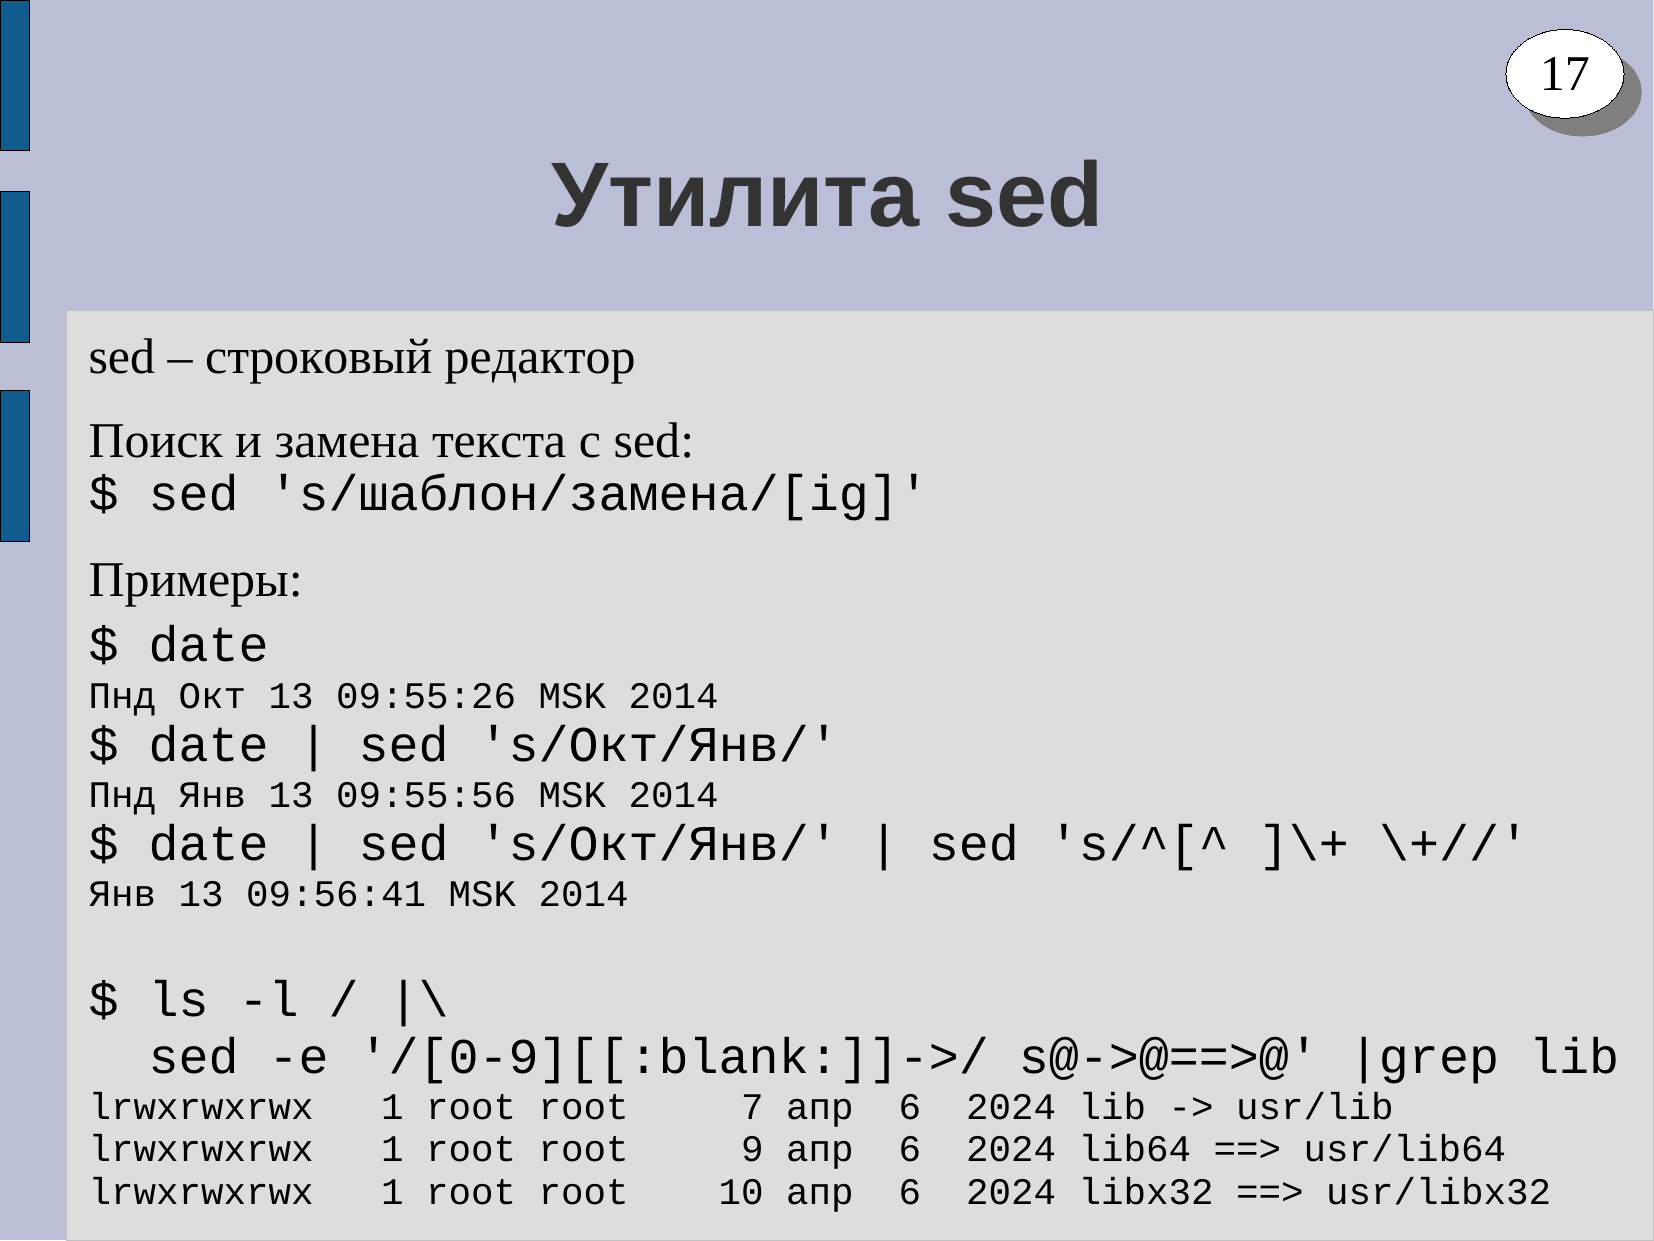

17
# Утилита sed
sed – строковый редактор
Поиск и замена текста с sed:
$ sed 's/шаблон/замена/[ig]'
Примеры:
$ date
Пнд Окт 13 09:55:26 MSK 2014
$ date | sed 's/Окт/Янв/'
Пнд Янв 13 09:55:56 MSK 2014
$ date | sed 's/Окт/Янв/' | sed 's/^[^ ]\+ \+//'
Янв 13 09:56:41 MSK 2014
$ ls -l / |\
 sed -e '/[0-9][[:blank:]]->/ s@->@==>@' |grep lib
lrwxrwxrwx 1 root root 7 апр 6 2024 lib -> usr/lib
lrwxrwxrwx 1 root root 9 апр 6 2024 lib64 ==> usr/lib64
lrwxrwxrwx 1 root root 10 апр 6 2024 libx32 ==> usr/libx32